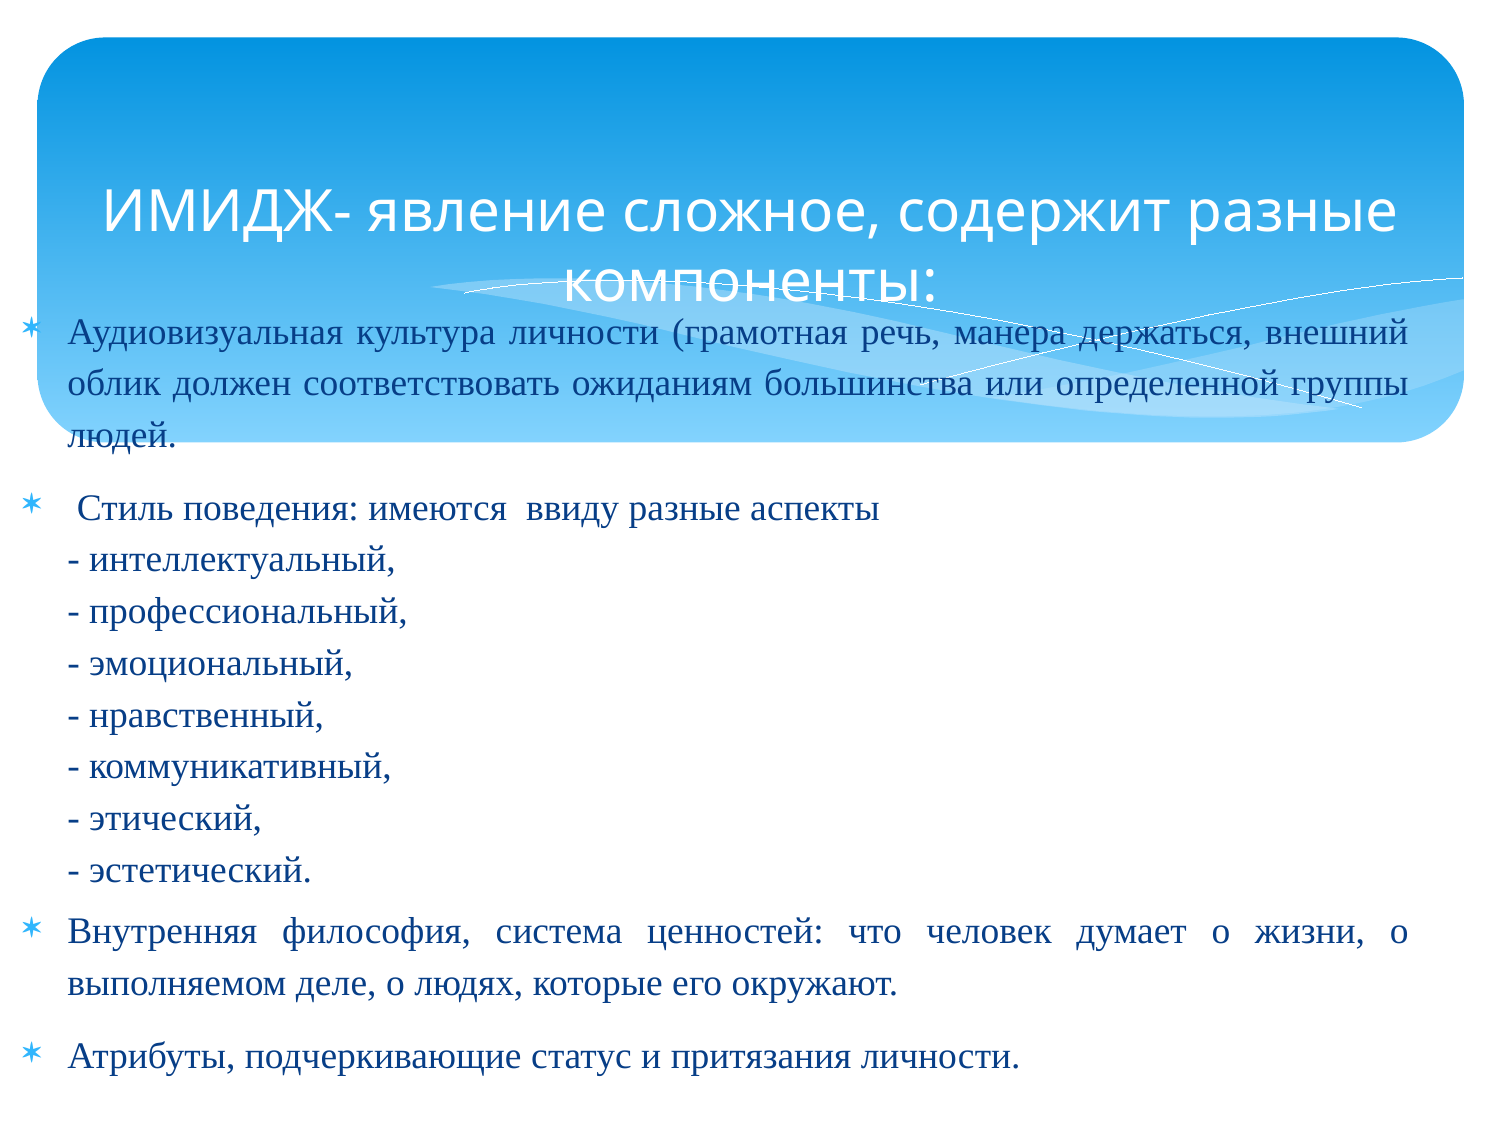

ИМИДЖ- явление сложное, содержит разные компоненты:
# Аудиовизуальная культура личности (грамотная речь, манера держаться, внешний облик должен соответствовать ожиданиям большинства или определенной группы людей.
 Стиль поведения: имеются ввиду разные аспекты
- интеллектуальный,
- профессиональный,
- эмоциональный,
- нравственный,
- коммуникативный,
- этический,
- эстетический.
Внутренняя философия, система ценностей: что человек думает о жизни, о выполняемом деле, о людях, которые его окружают.
Атрибуты, подчеркивающие статус и притязания личности.